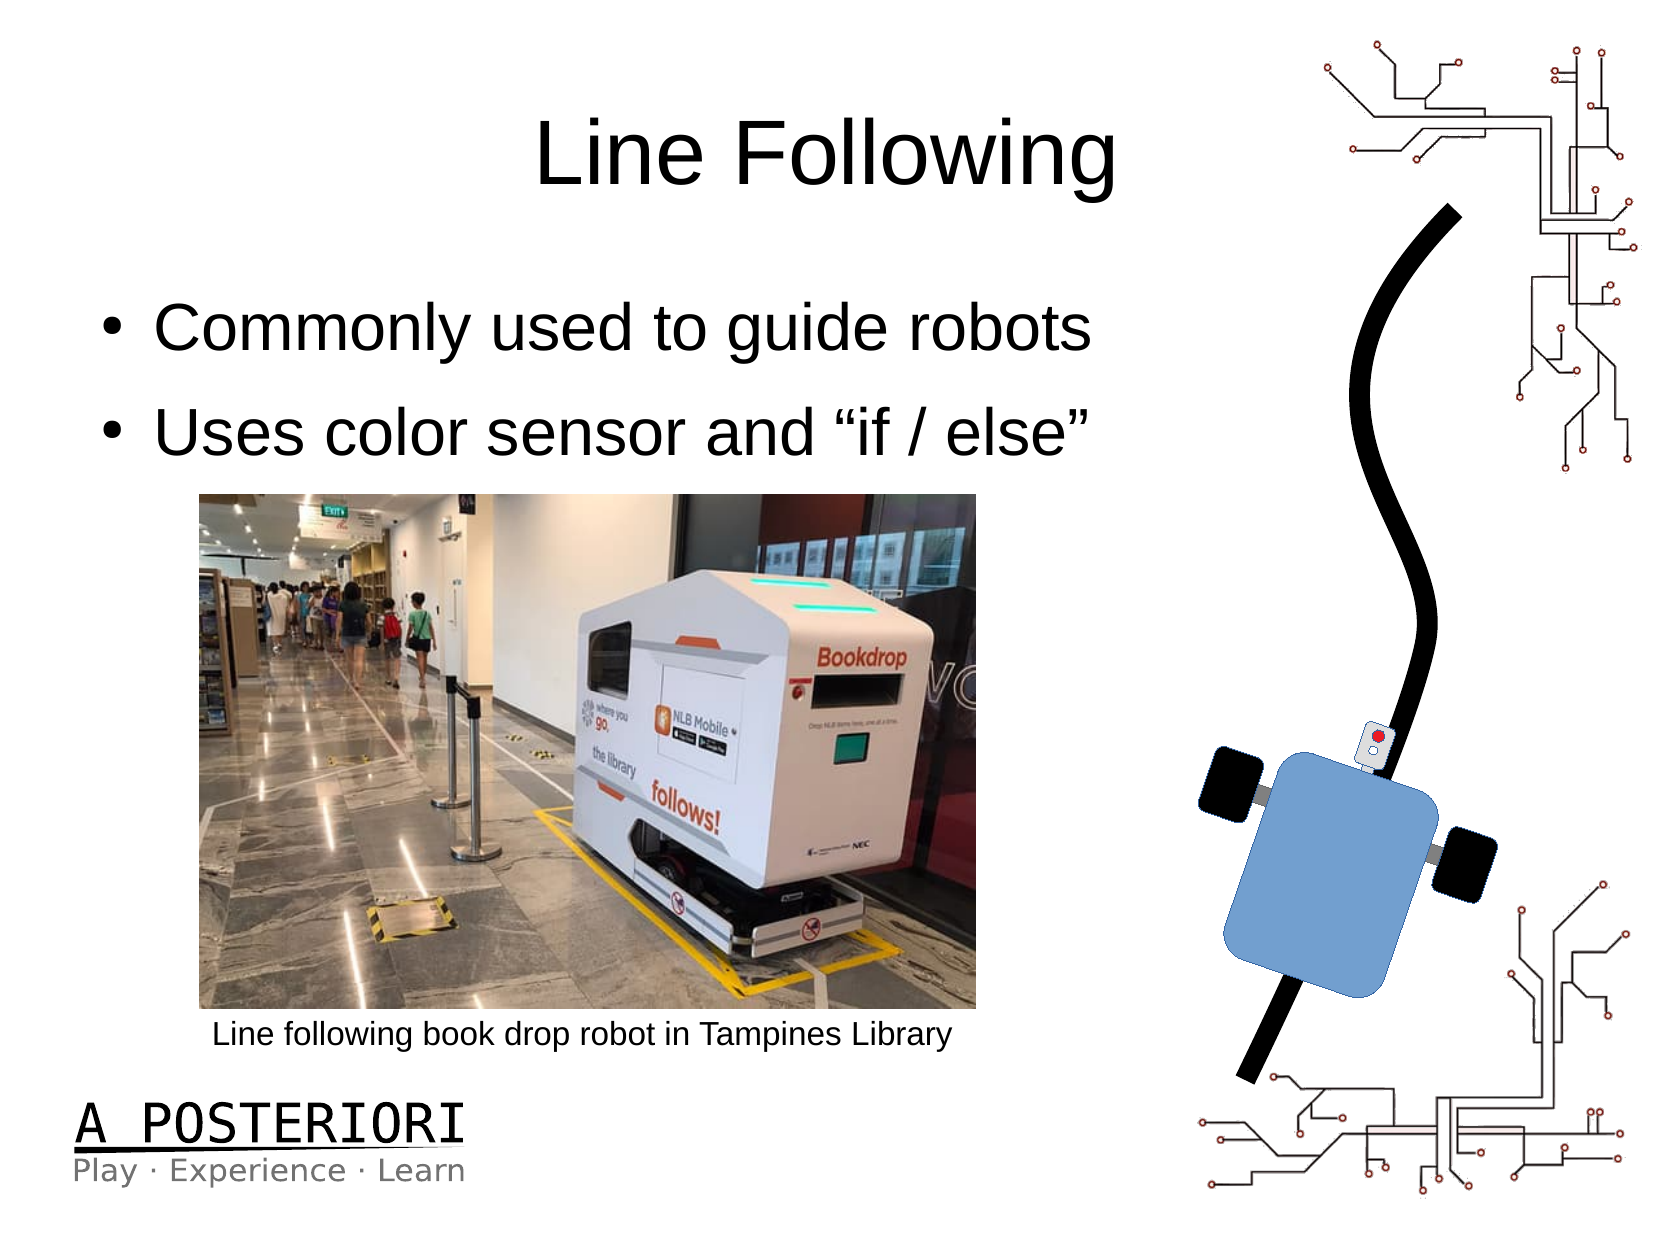

# Line Following
Commonly used to guide robots
Uses color sensor and “if / else”
Line following book drop robot in Tampines Library